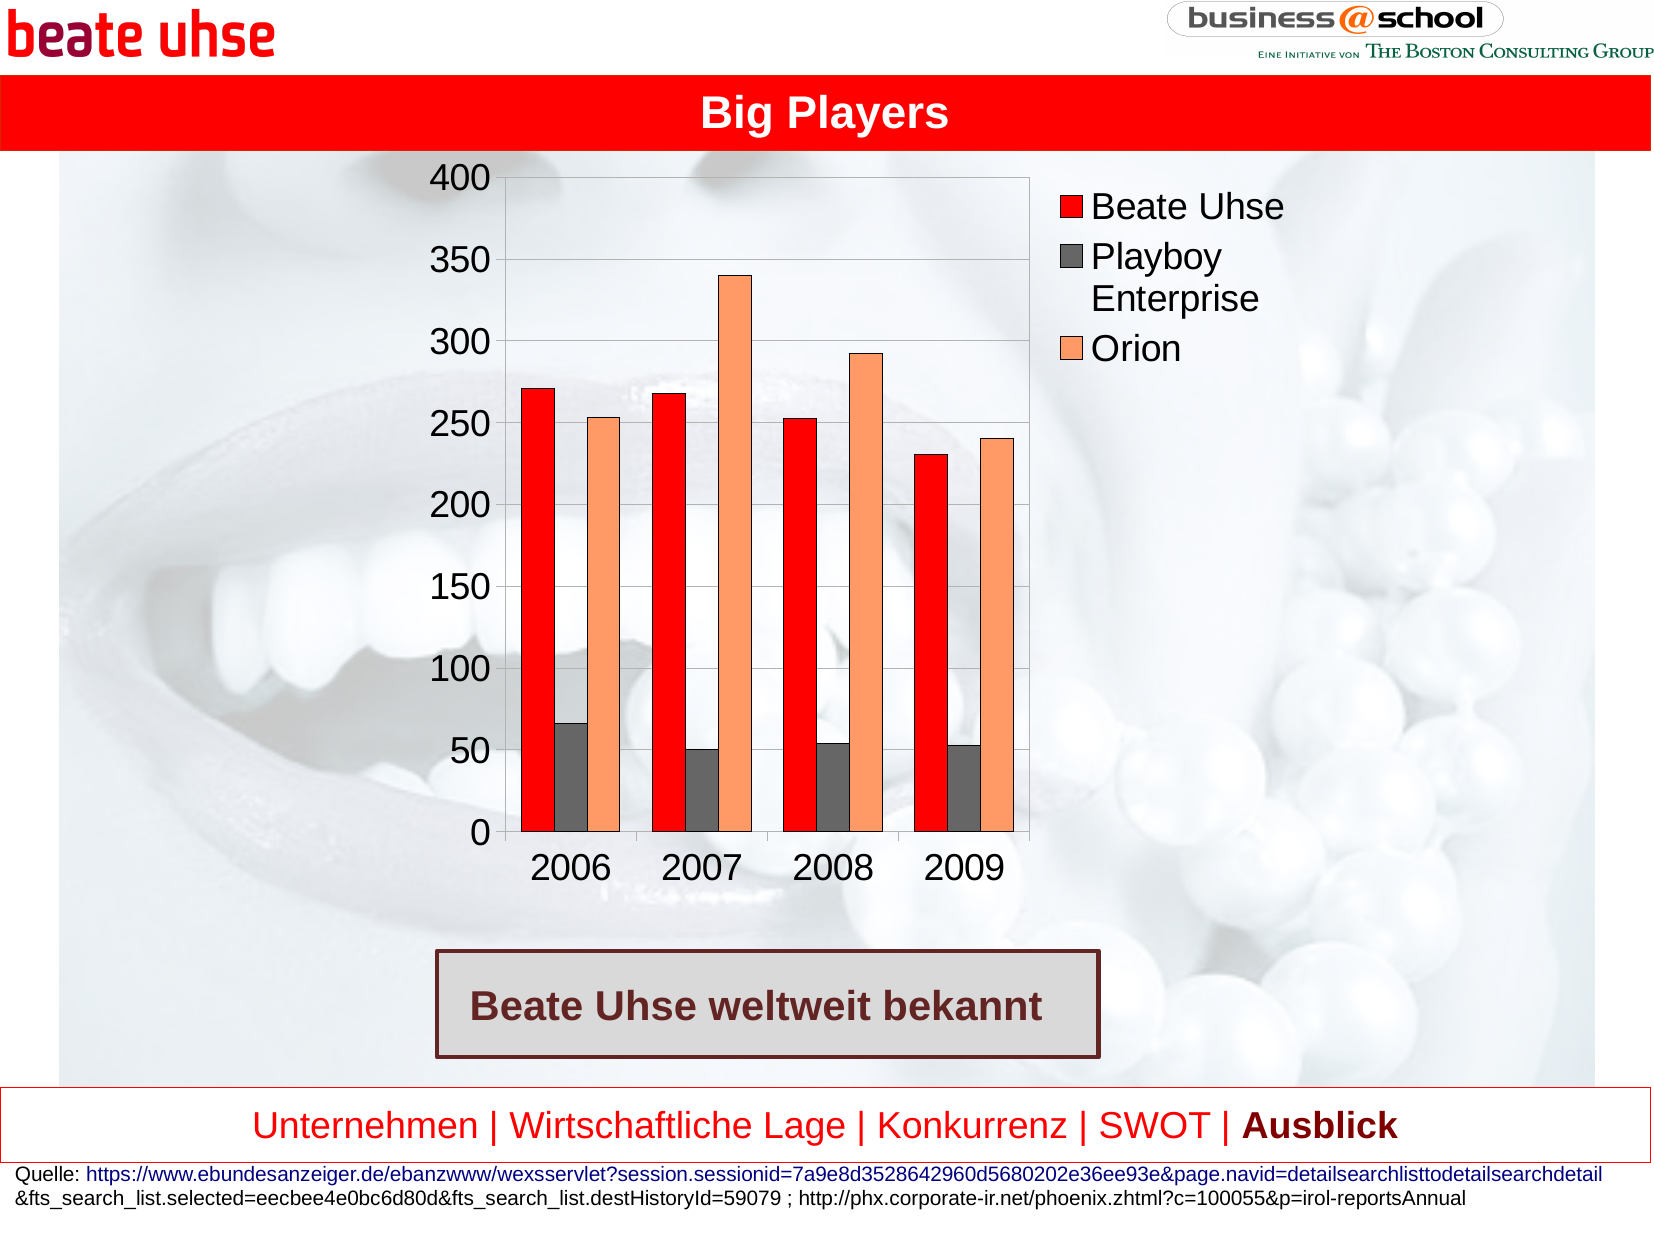

Big Players
### Chart
| Category | Beate Uhse | Playboy Enterprise | Orion |
|---|---|---|---|
| 2006 | 270.9 | 66.0 | 253.0 |
| 2007 | 268.0 | 50.0 | 339.84 |
| 2008 | 252.9 | 53.96 | 292.15 |
| 2009 | 230.7 | 52.74 | 240.35 |
Beate Uhse weltweit bekannt
Unternehmen | Wirtschaftliche Lage | Konkurrenz | SWOT | Ausblick
Unternehmen | Wirtschaftliche Lage | Konkurrenz | SWOT | Ausblick
Unternehmen | Wirtschaftliche Lage | Konkurrenz | SWOT | Ausblick
Quelle: https://www.ebundesanzeiger.de/ebanzwww/wexsservlet?session.sessionid=7a9e8d3528642960d5680202e36ee93e&page.navid=detailsearchlisttodetailsearchdetail
&fts_search_list.selected=eecbee4e0bc6d80d&fts_search_list.destHistoryId=59079 ; http://phx.corporate-ir.net/phoenix.zhtml?c=100055&p=irol-reportsAnnual